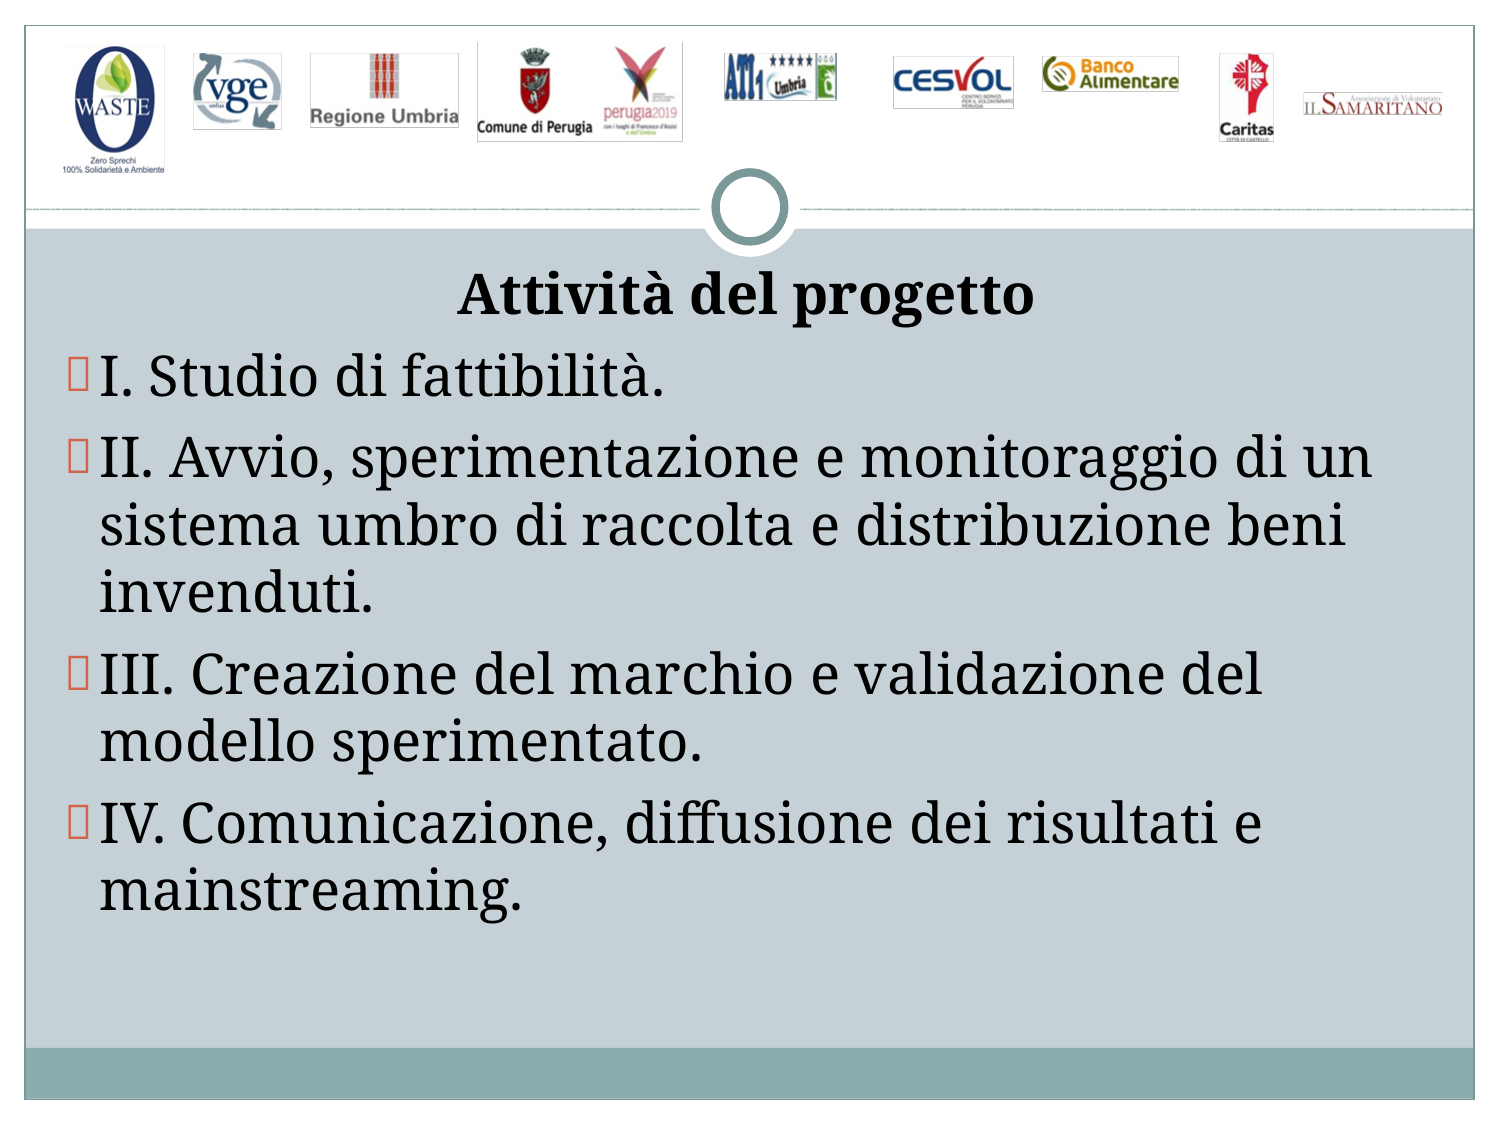

Attività del progetto
I. Studio di fattibilità.
II. Avvio, sperimentazione e monitoraggio di un sistema umbro di raccolta e distribuzione beni invenduti.
III. Creazione del marchio e validazione del modello sperimentato.
IV. Comunicazione, diffusione dei risultati e mainstreaming.